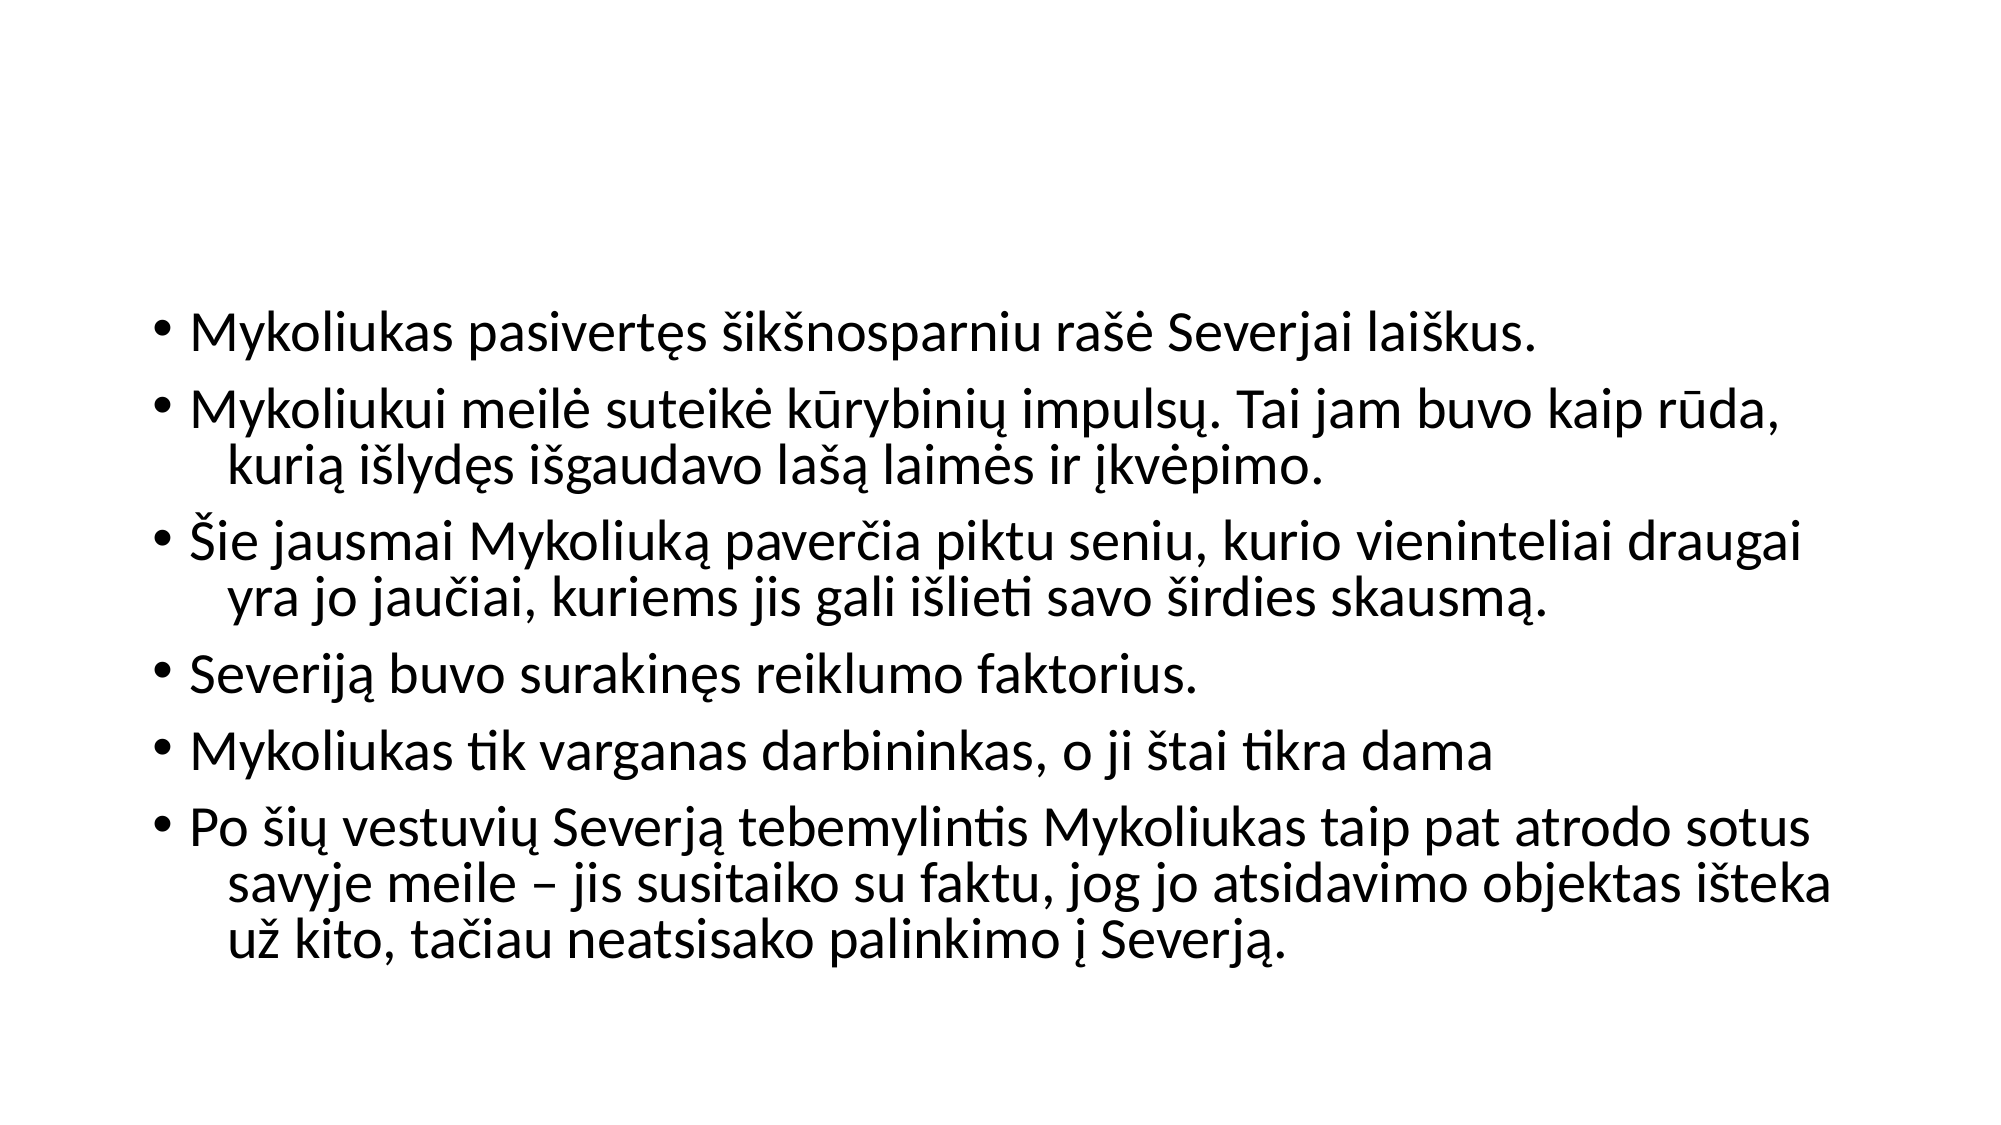

#
Mykoliukas pasivertęs šikšnosparniu rašė Severjai laiškus.
Mykoliukui meilė suteikė kūrybinių impulsų. Tai jam buvo kaip rūda, kurią išlydęs išgaudavo lašą laimės ir įkvėpimo.
Šie jausmai Mykoliuką paverčia piktu seniu, kurio vieninteliai draugai yra jo jaučiai, kuriems jis gali išlieti savo širdies skausmą.
Severiją buvo surakinęs reiklumo faktorius.
Mykoliukas tik varganas darbininkas, o ji štai tikra dama
Po šių vestuvių Severją tebemylintis Mykoliukas taip pat atrodo sotus savyje meile – jis susitaiko su faktu, jog jo atsidavimo objektas išteka už kito, tačiau neatsisako palinkimo į Severją.